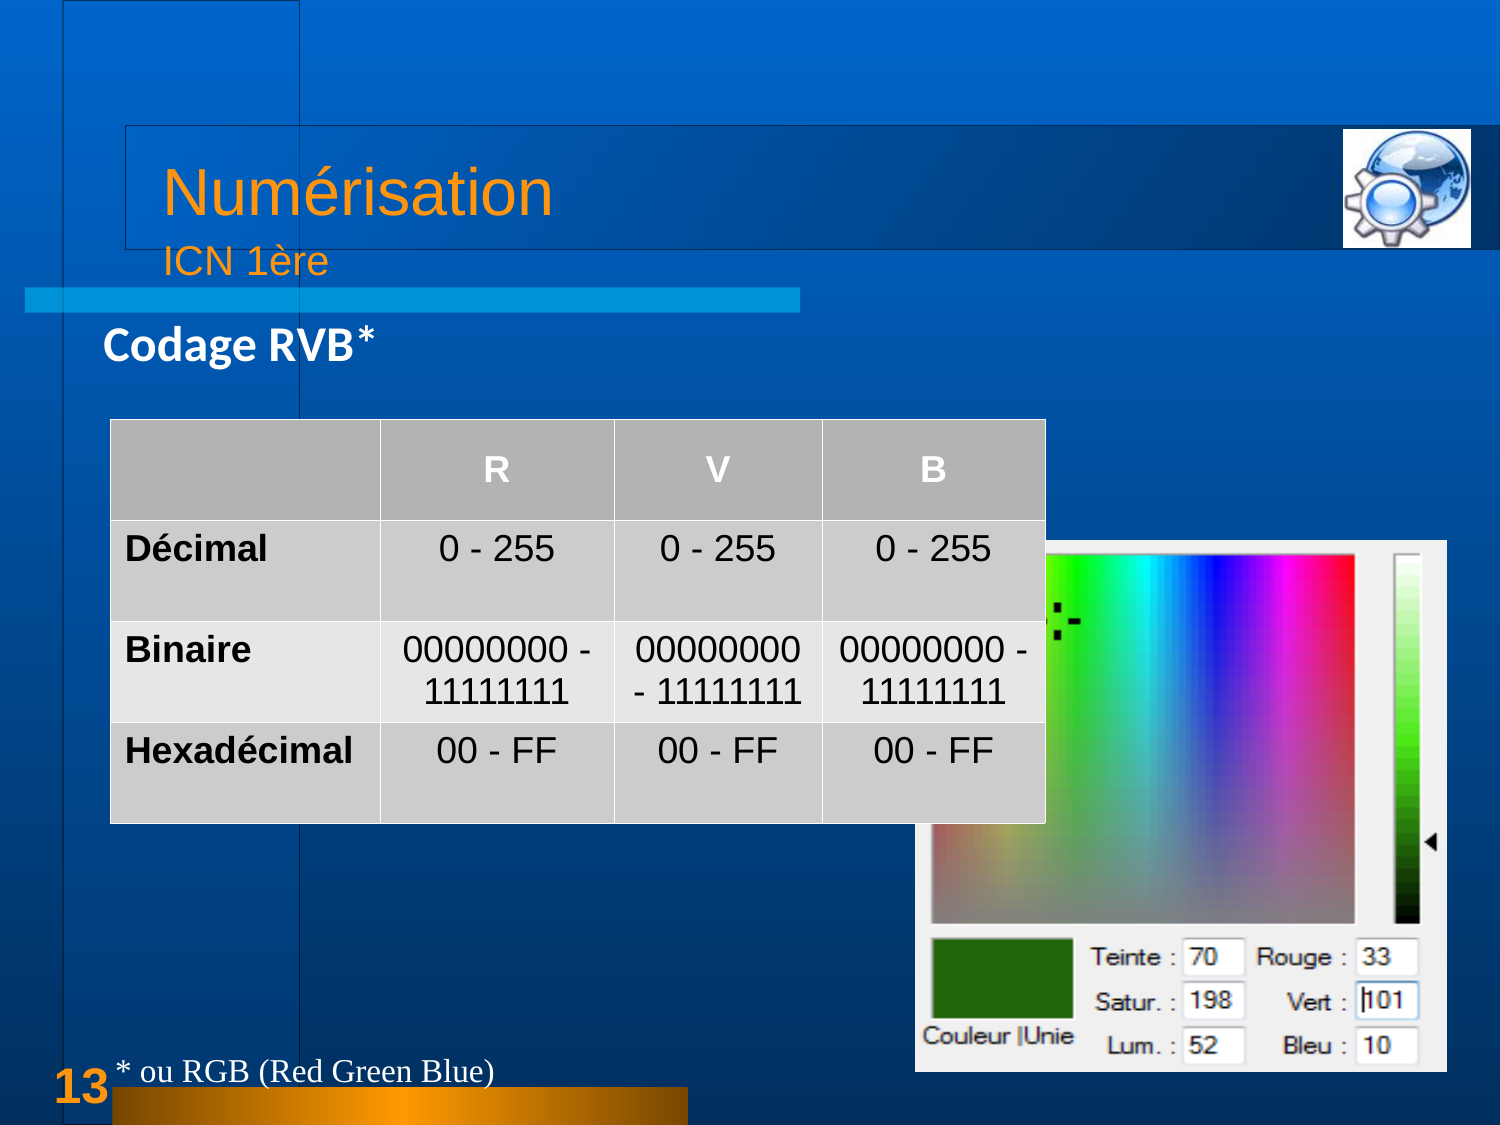

Codage RVB*
| | R | V | B |
| --- | --- | --- | --- |
| Décimal | 0 - 255 | 0 - 255 | 0 - 255 |
| Binaire | 00000000 - 11111111 | 00000000 - 11111111 | 00000000 - 11111111 |
| Hexadécimal | 00 - FF | 00 - FF | 00 - FF |
* ou RGB (Red Green Blue)